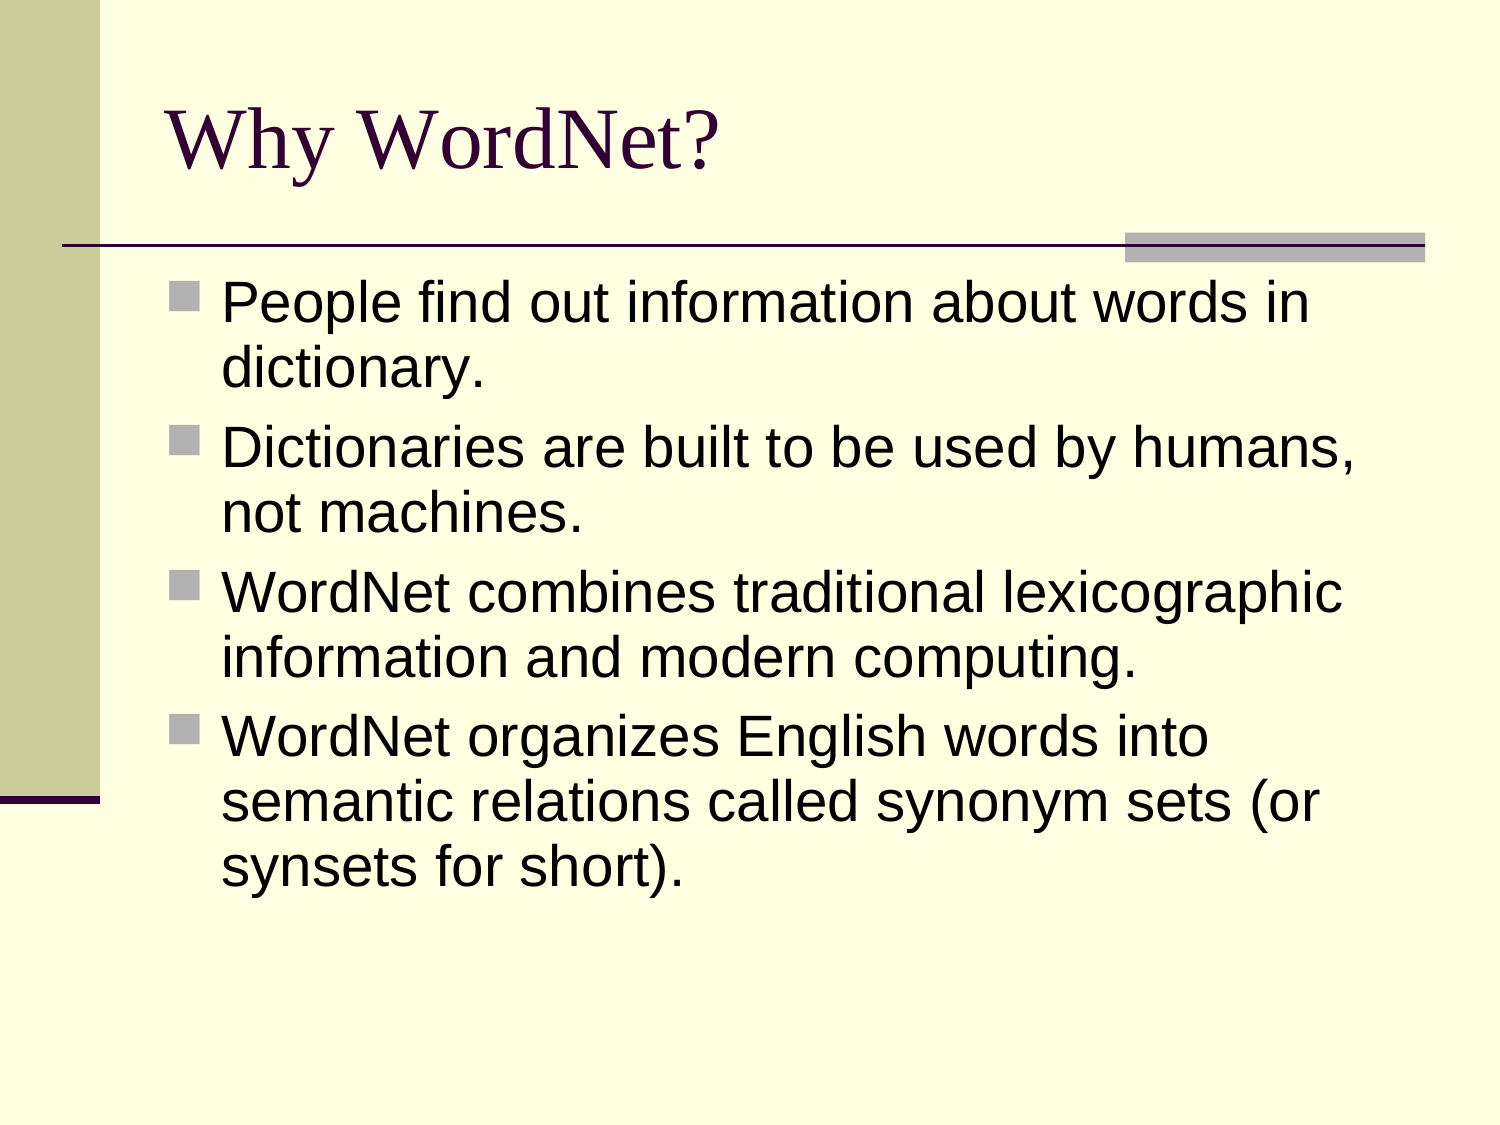

# Why WordNet?
People find out information about words in dictionary.
Dictionaries are built to be used by humans, not machines.
WordNet combines traditional lexicographic information and modern computing.
WordNet organizes English words into semantic relations called synonym sets (or synsets for short).